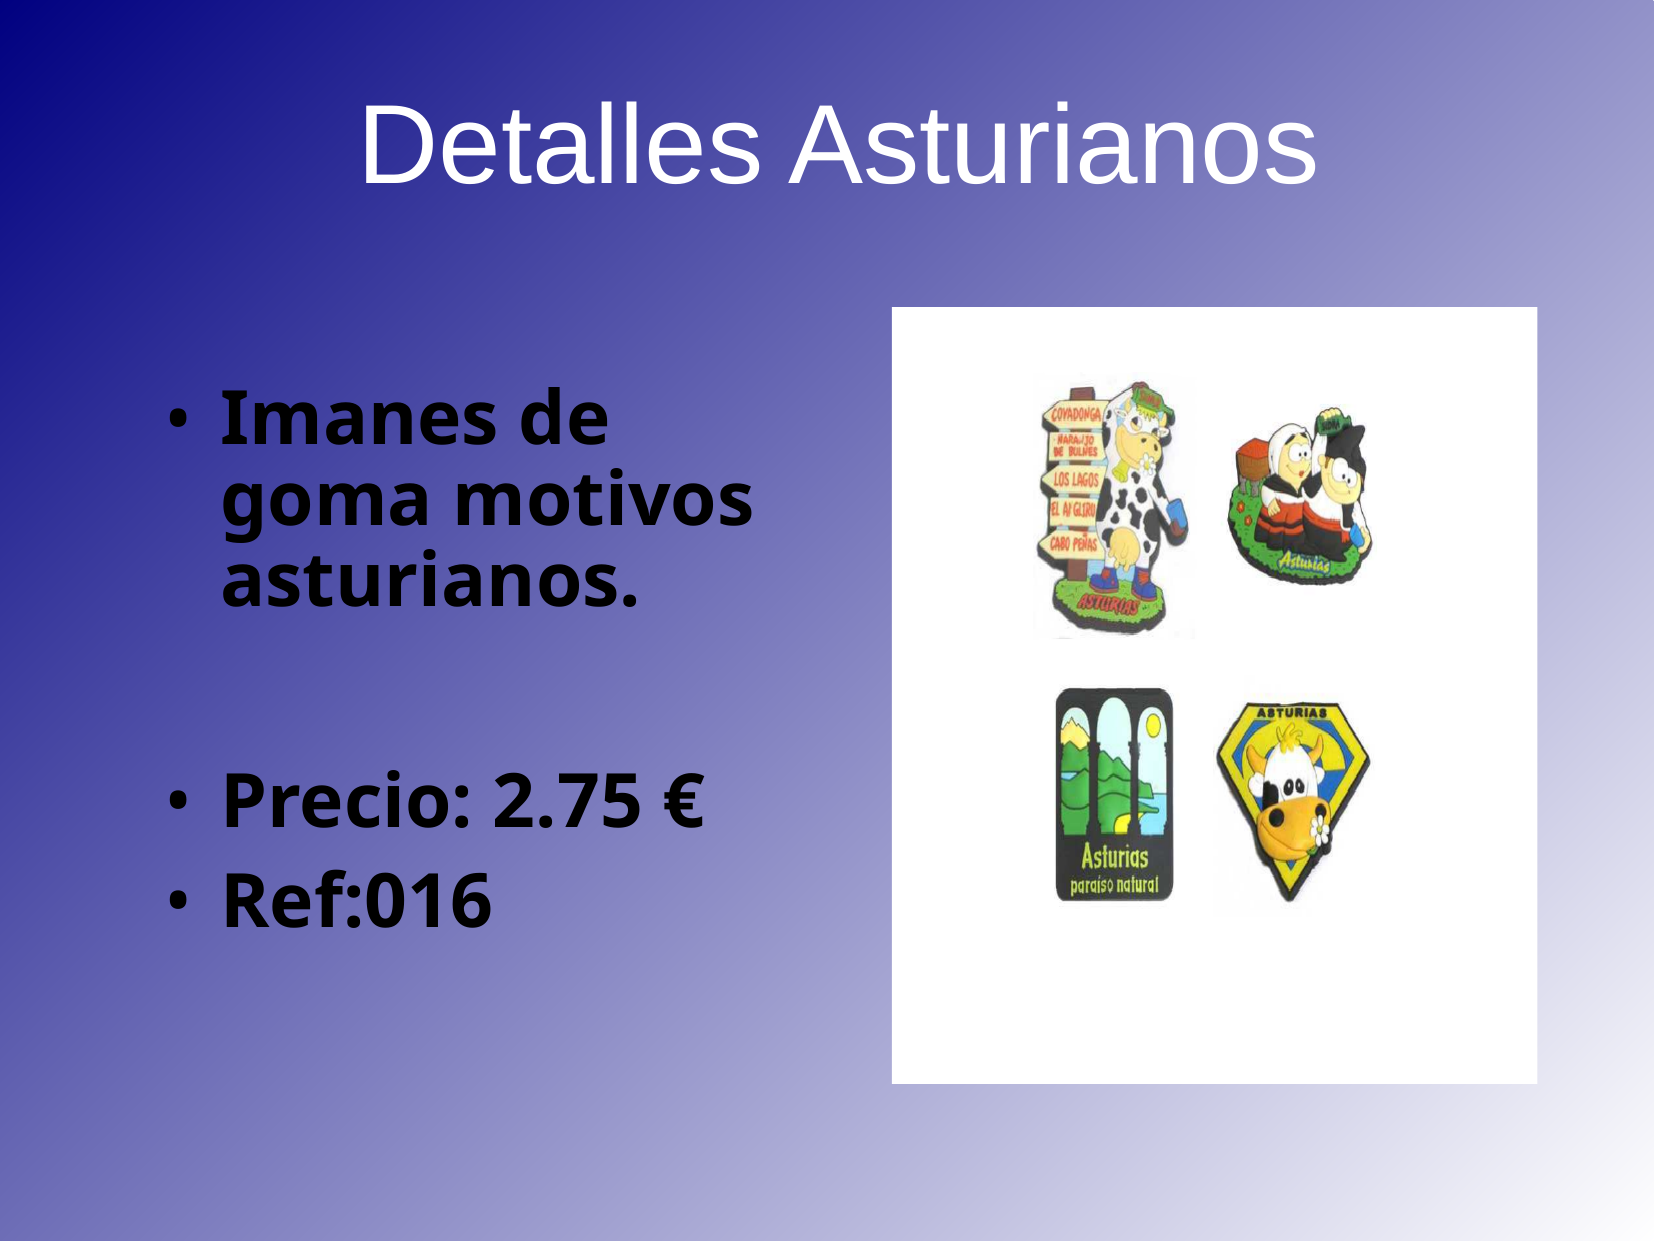

# Detalles Asturianos
Imanes de goma motivos asturianos.
Precio: 2.75 €
Ref:016